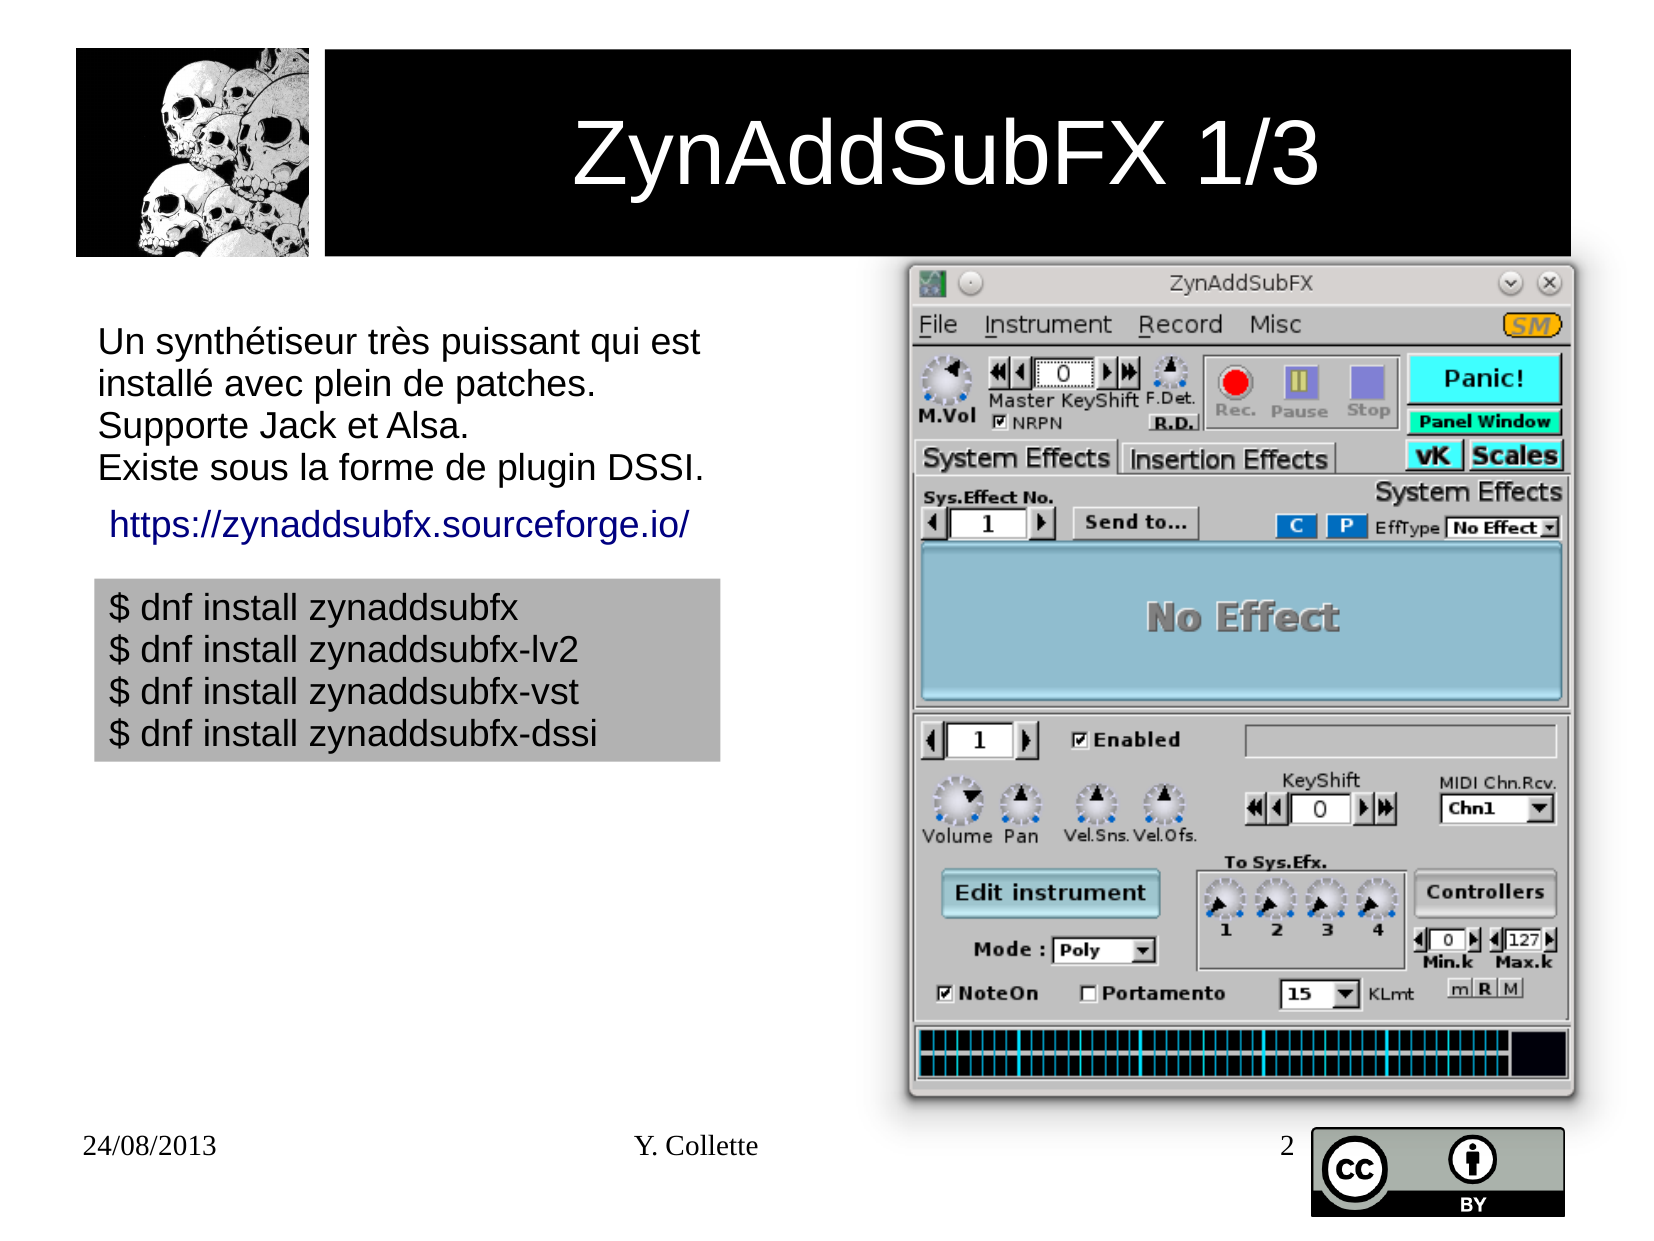

# ZynAddSubFX 1/3
Un synthétiseur très puissant qui est installé avec plein de patches.
Supporte Jack et Alsa.
Existe sous la forme de plugin DSSI.
https://zynaddsubfx.sourceforge.io/
$ dnf install zynaddsubfx
$ dnf install zynaddsubfx-lv2
$ dnf install zynaddsubfx-vst
$ dnf install zynaddsubfx-dssi
Y. Collette
2